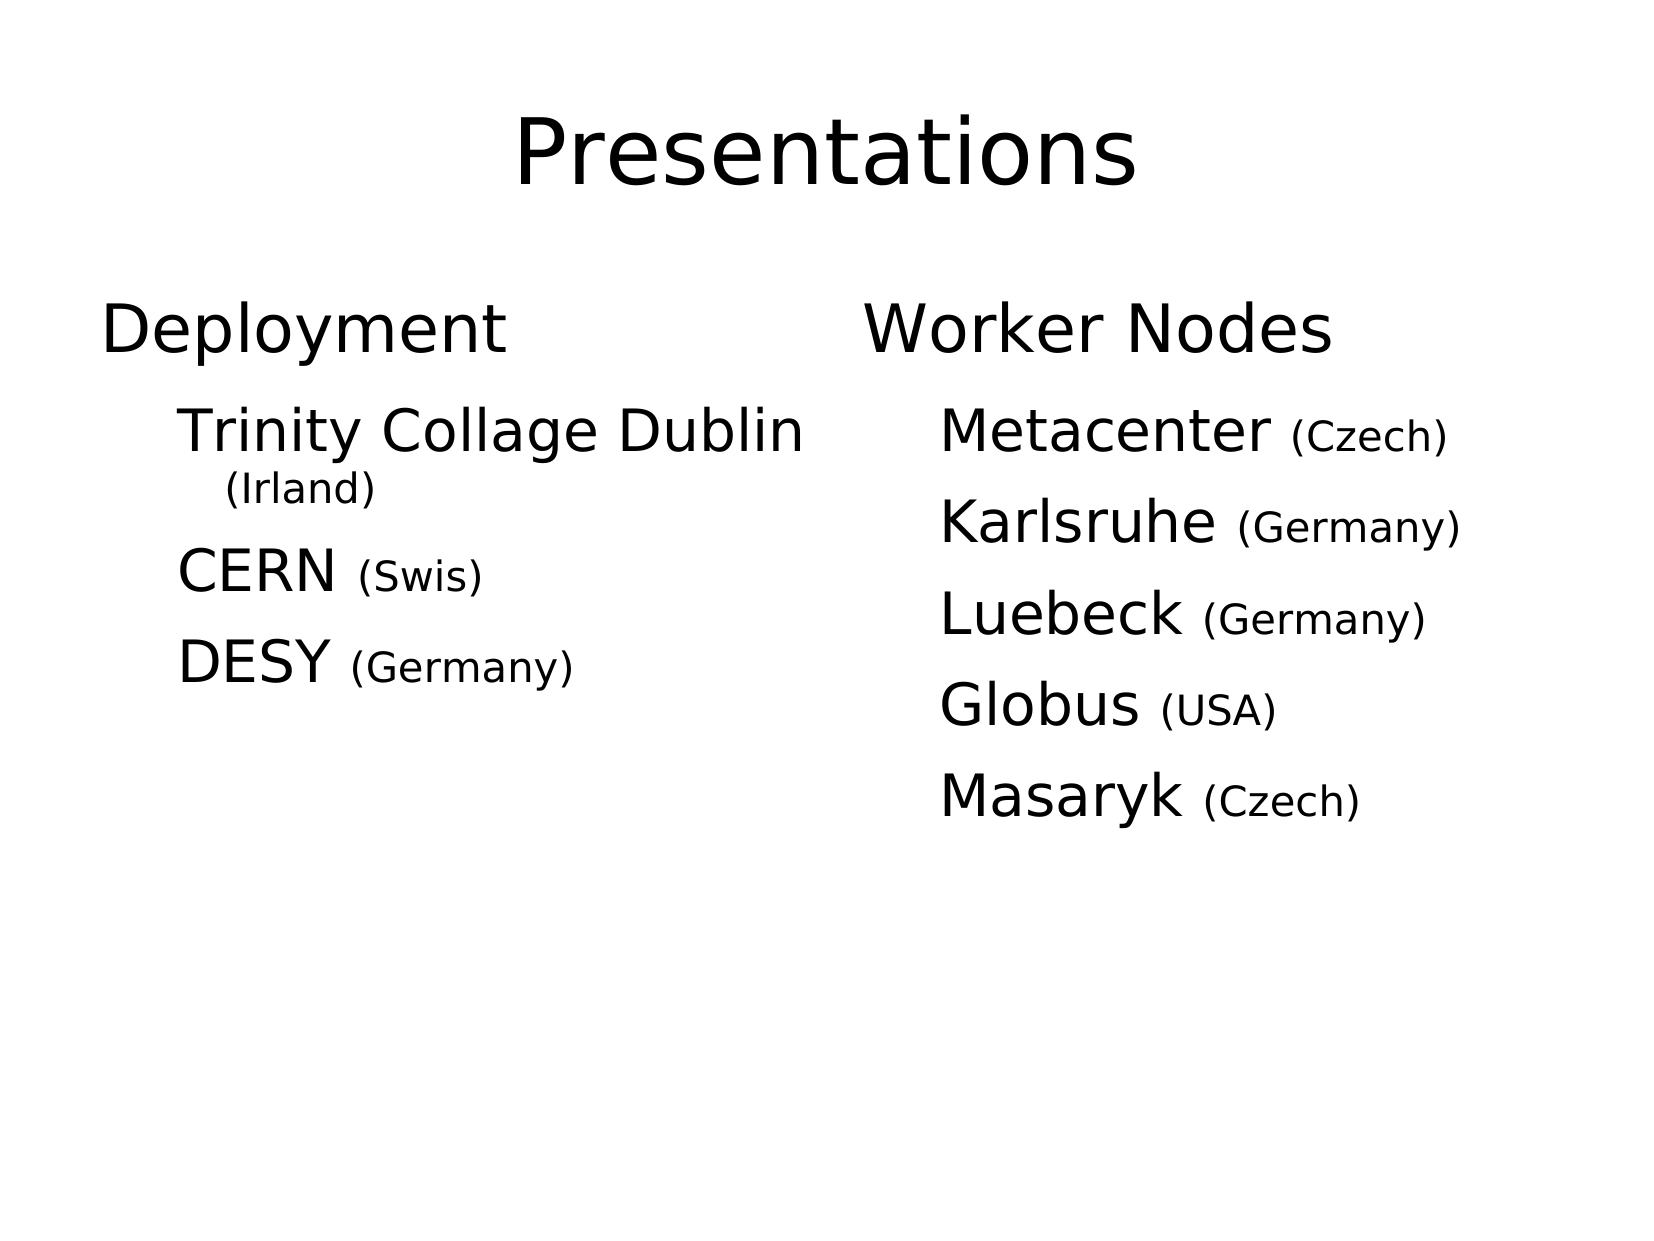

# Presentations
Deployment
Trinity Collage Dublin (Irland)
CERN (Swis)
DESY (Germany)
Worker Nodes
Metacenter (Czech)
Karlsruhe (Germany)
Luebeck (Germany)
Globus (USA)
Masaryk (Czech)